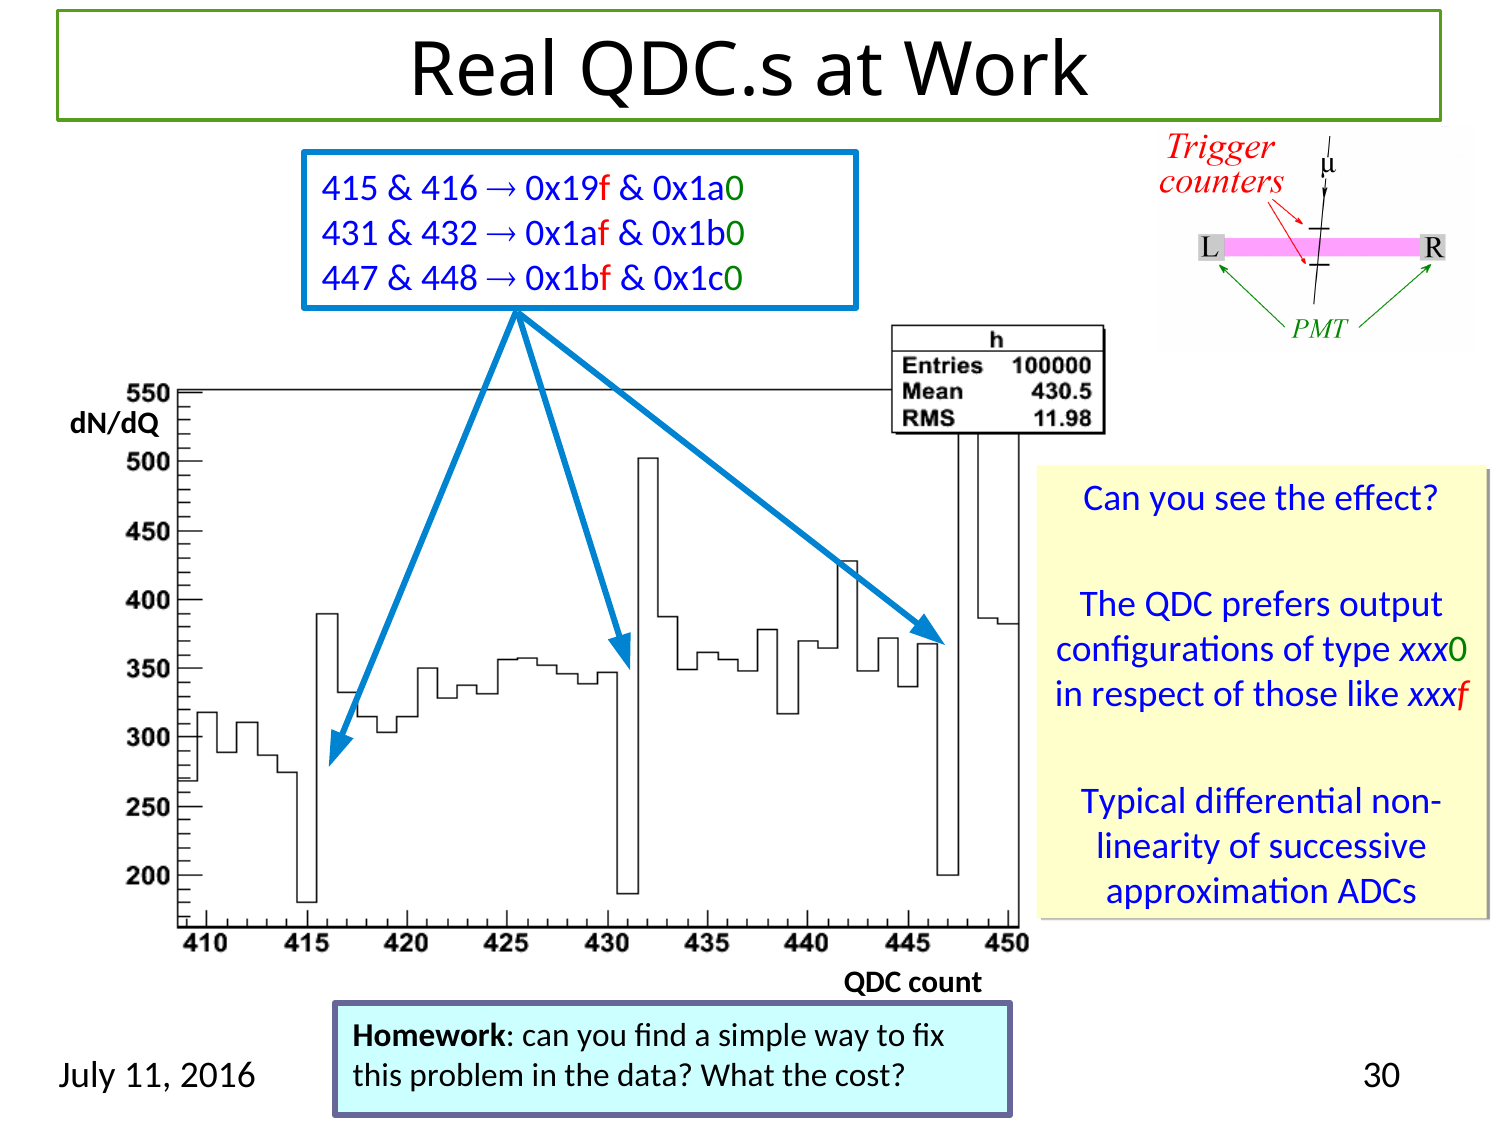

# Real QDC.s at Work
415 & 416  0x19f & 0x1a0
431 & 432  0x1af & 0x1b0
447 & 448  0x1bf & 0x1c0
dN/dQ
QDC count
Can you see the effect?
The QDC prefers output configurations of type xxx0 in respect of those like xxxf
Typical differential non-linearity of successive approximation ADCs
Homework: can you find a simple way to fix this problem in the data? What the cost?
30